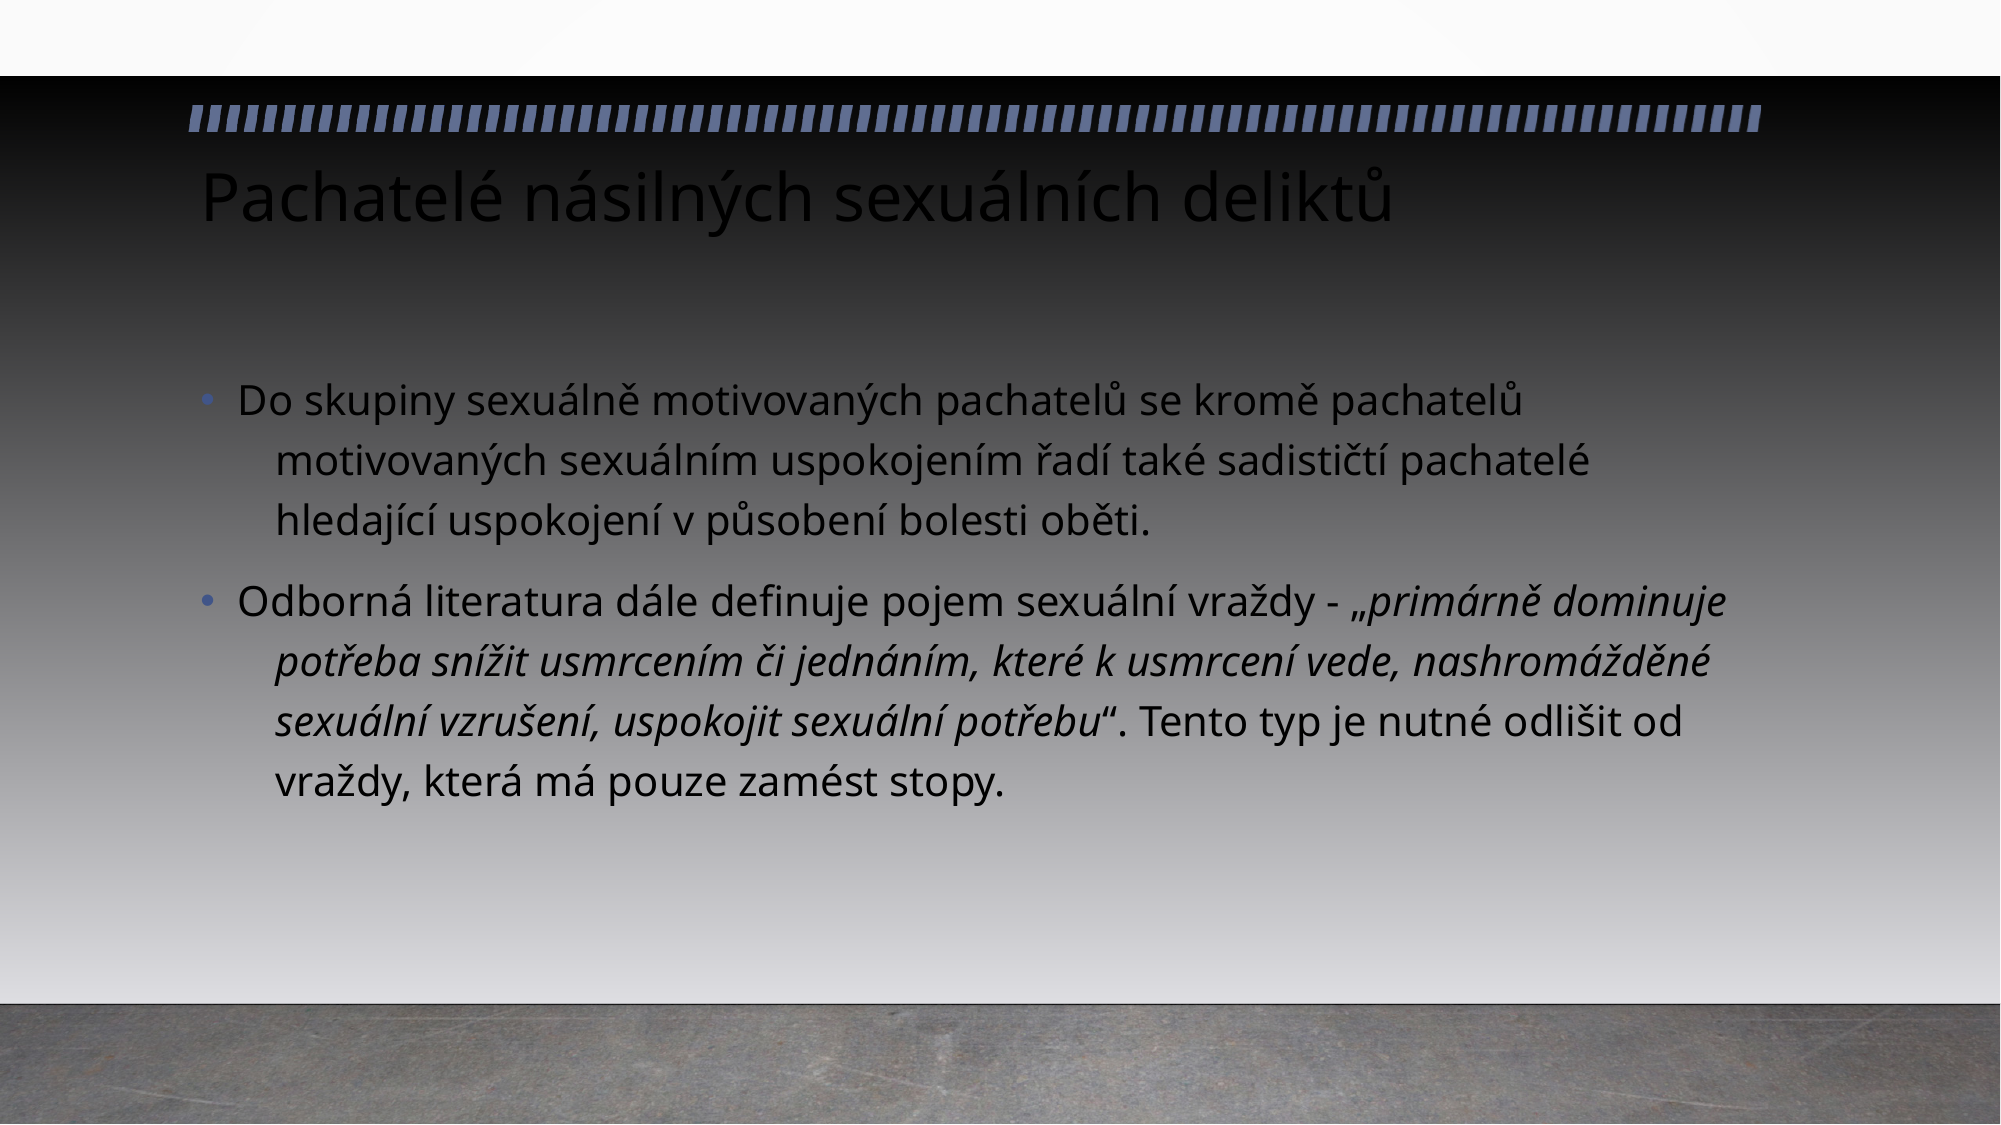

# Pachatelé násilných sexuálních deliktů
Do skupiny sexuálně motivovaných pachatelů se kromě pachatelů motivovaných sexuálním uspokojením řadí také sadističtí pachatelé hledající uspokojení v působení bolesti oběti.
Odborná literatura dále definuje pojem sexuální vraždy - „primárně dominuje potřeba snížit usmrcením či jednáním, které k usmrcení vede, nashromážděné sexuální vzrušení, uspokojit sexuální potřebu“. Tento typ je nutné odlišit od vraždy, která má pouze zamést stopy.